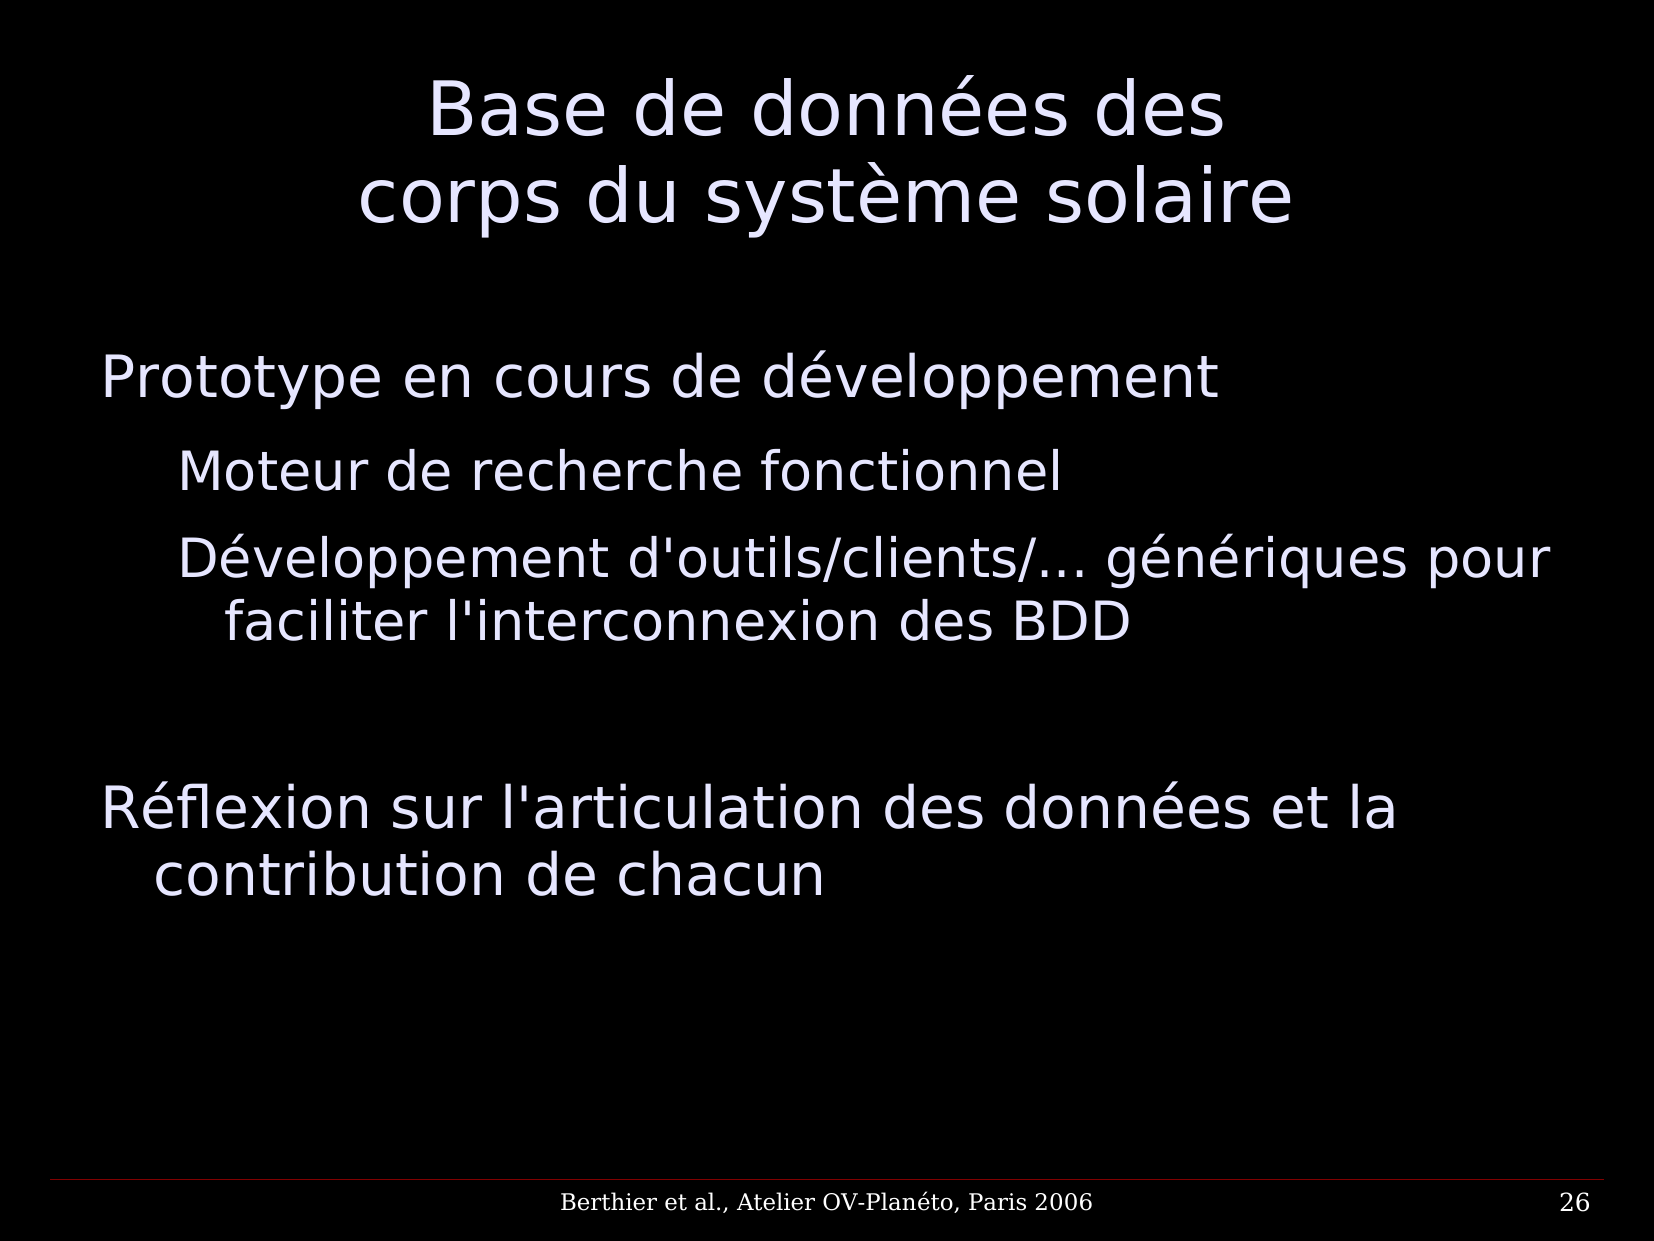

# Base de données des corps du système solaire
Prototype en cours de développement
Moteur de recherche fonctionnel
Développement d'outils/clients/... génériques pour faciliter l'interconnexion des BDD
Réflexion sur l'articulation des données et la contribution de chacun
26